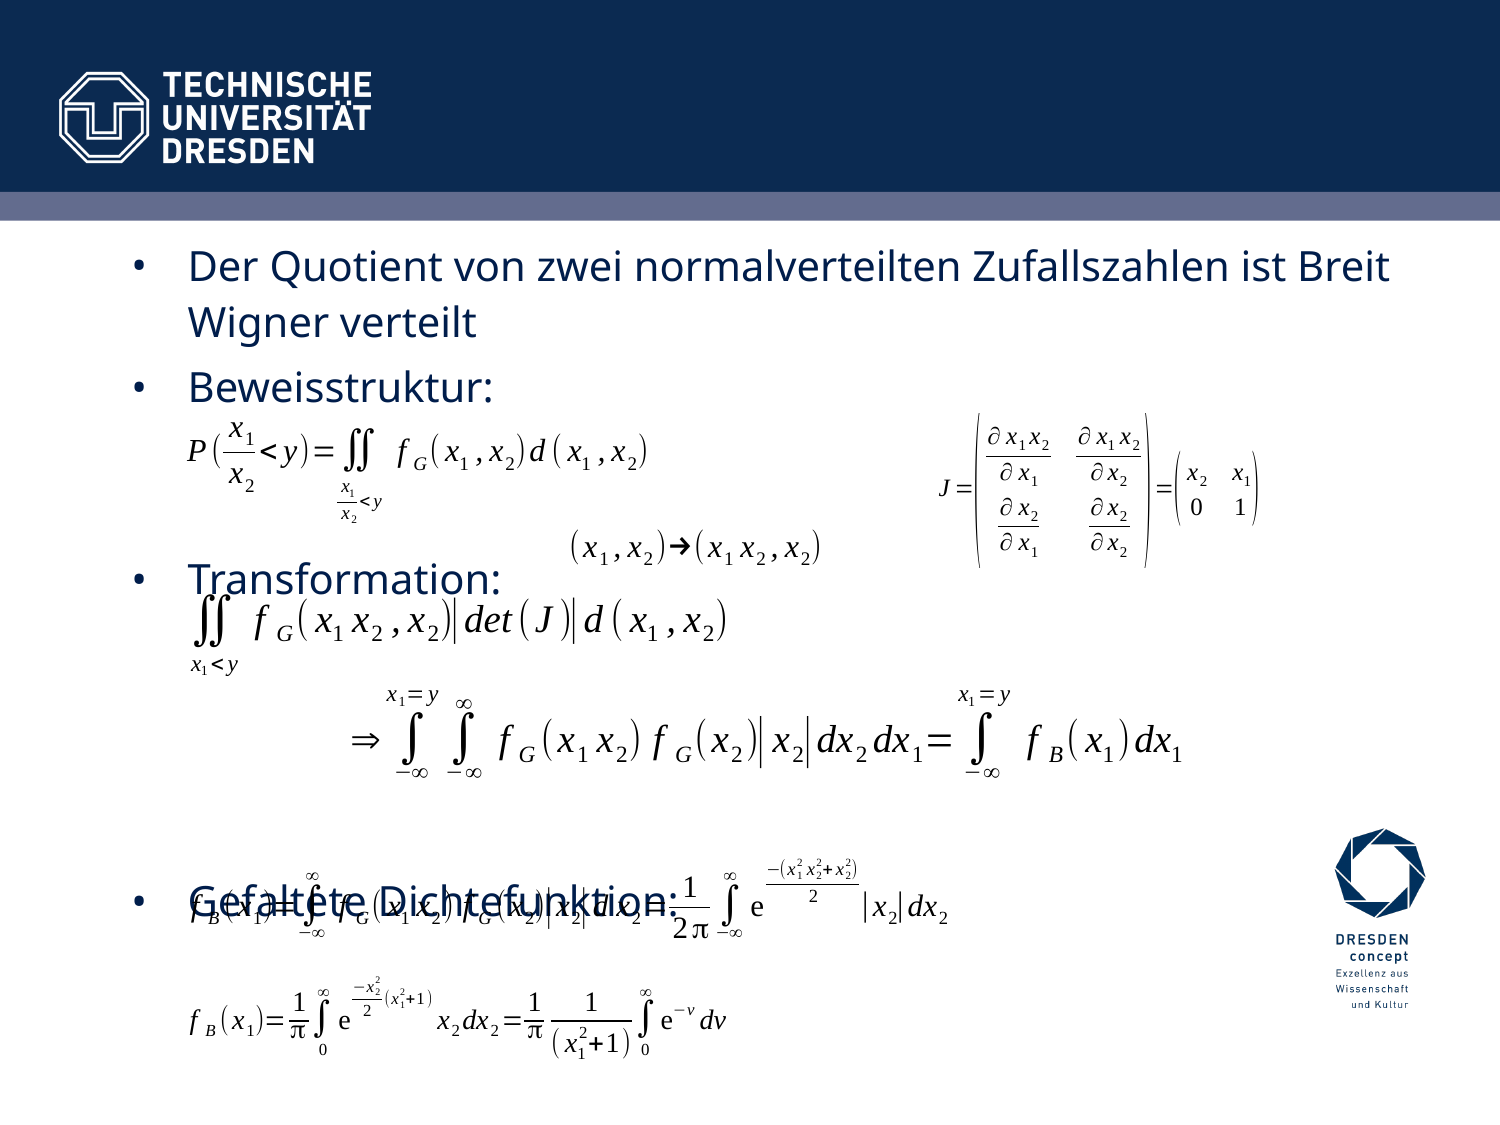

# Der Quotient von zwei normalverteilten Zufallszahlen ist Breit Wigner verteilt
Beweisstruktur:
Transformation:
Gefaltete Dichtefunktion: